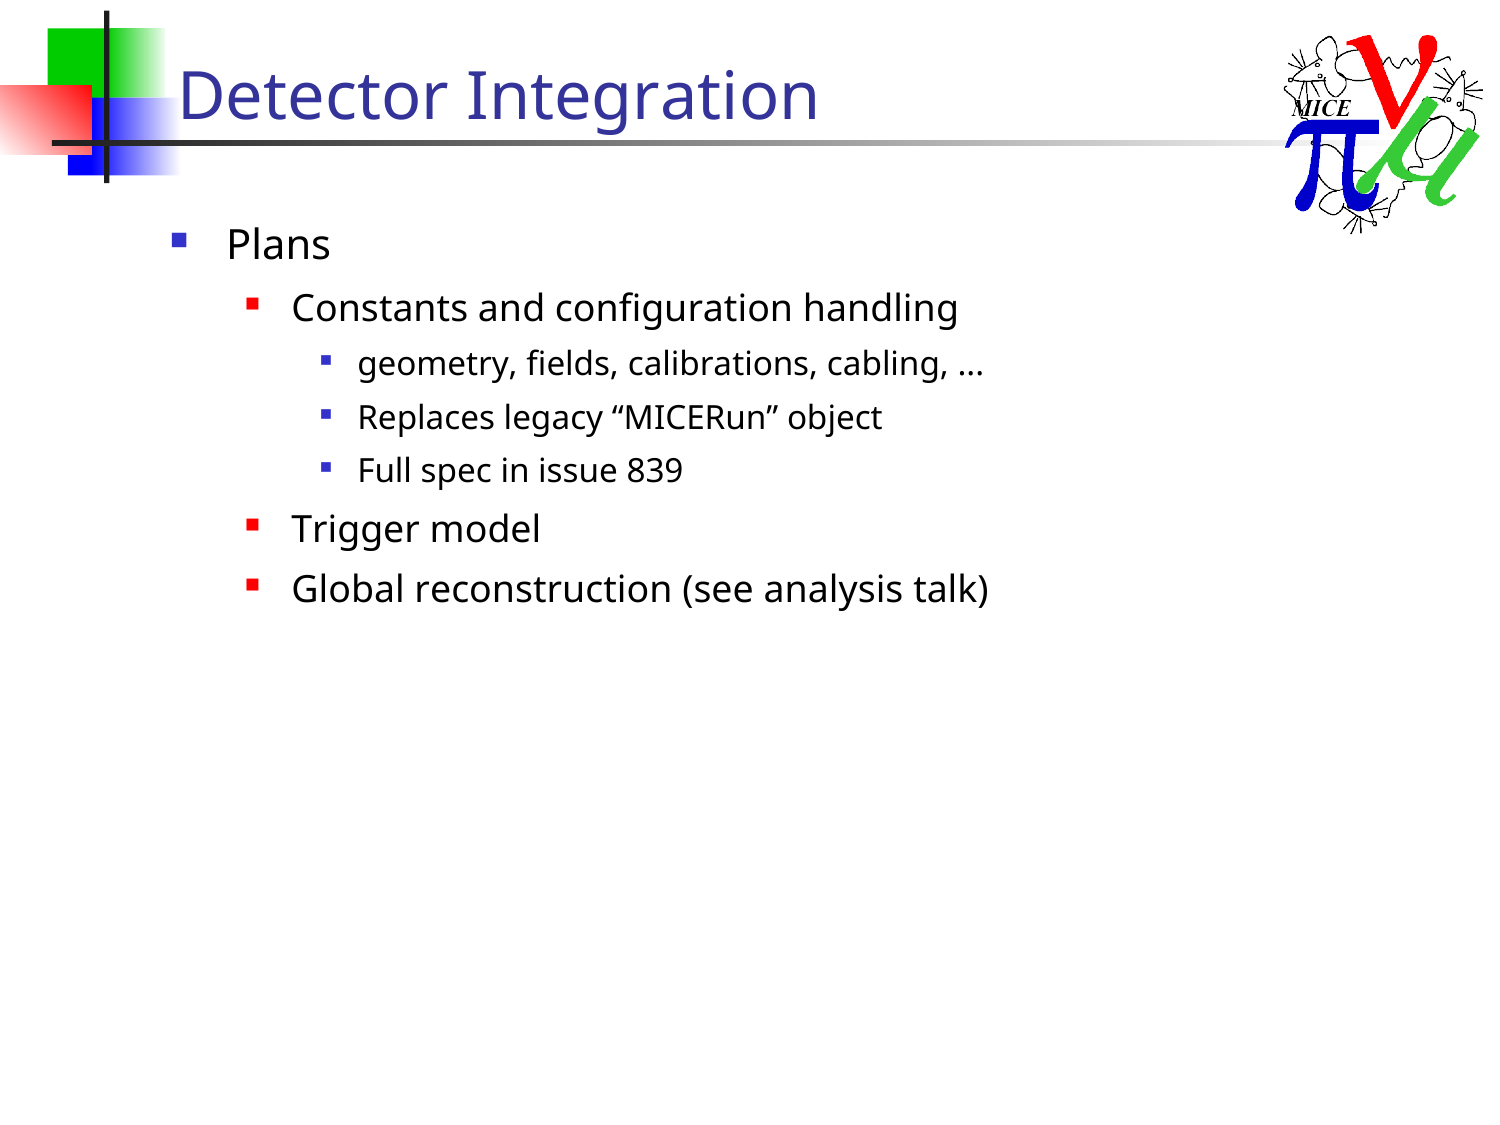

# Detector Integration
Plans
Constants and configuration handling
geometry, fields, calibrations, cabling, ...
Replaces legacy “MICERun” object
Full spec in issue 839
Trigger model
Global reconstruction (see analysis talk)